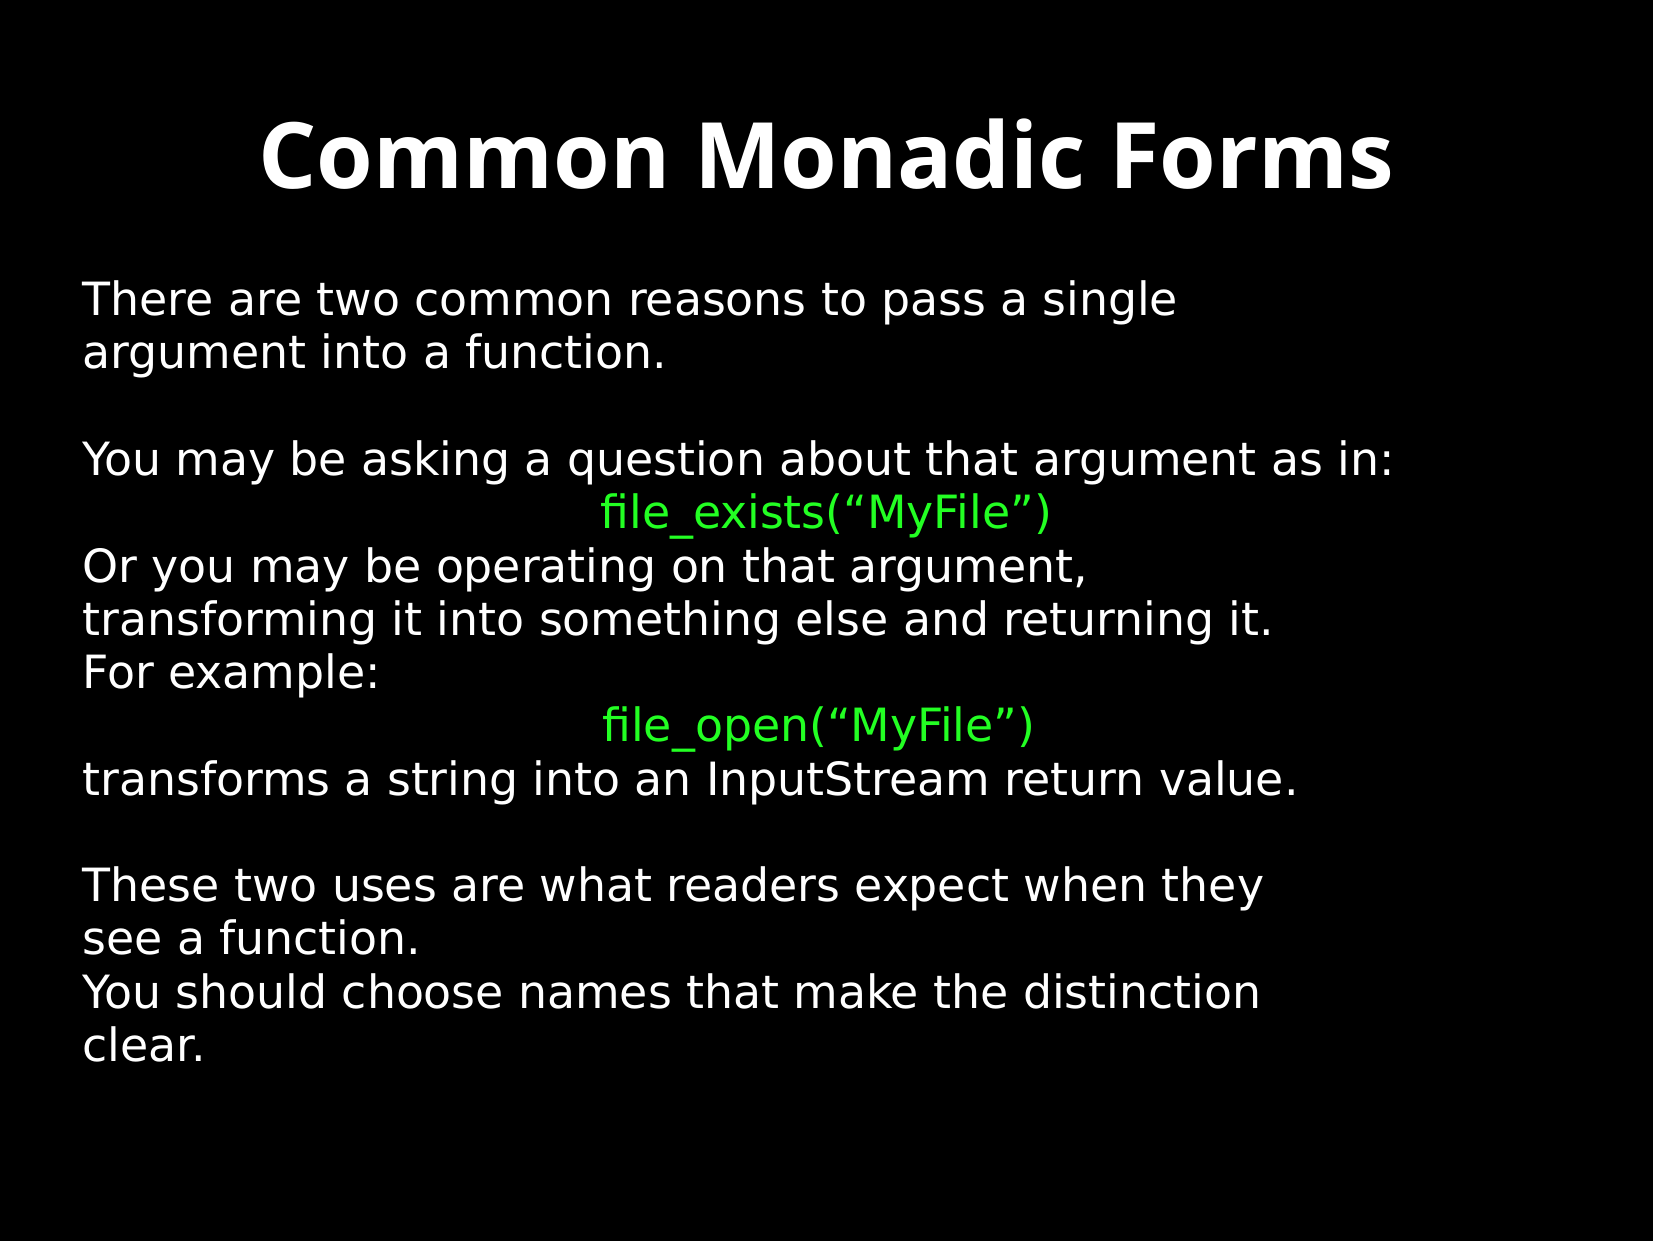

# Common Monadic Forms
There are two common reasons to pass a single
argument into a function.
You may be asking a question about that argument as in:
file_exists(“MyFile”)
Or you may be operating on that argument,
transforming it into something else and returning it.
For example:
file_open(“MyFile”)
transforms a string into an InputStream return value.
These two uses are what readers expect when they
see a function.
You should choose names that make the distinction
clear.